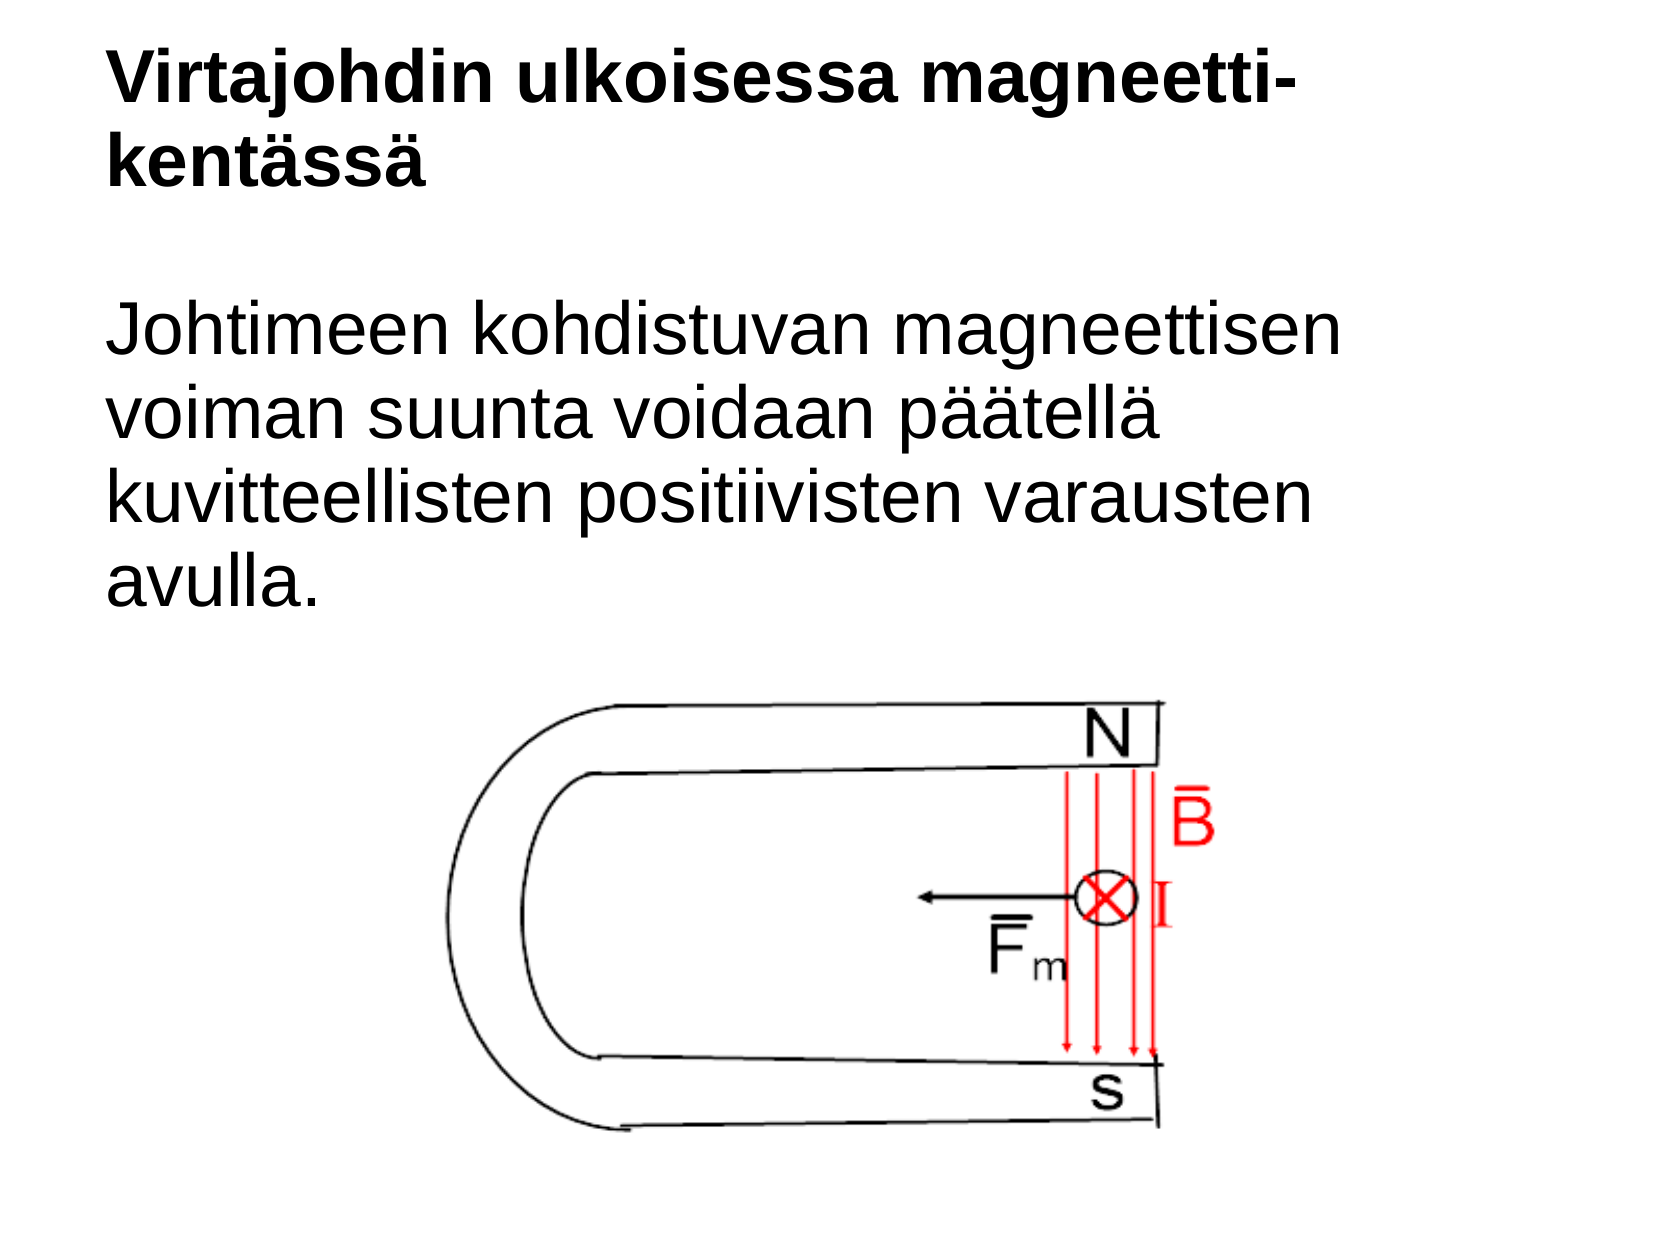

Virtajohdin ulkoisessa magneetti-kentässä
Johtimeen kohdistuvan magneettisen voiman suunta voidaan päätellä kuvitteellisten positiivisten varausten avulla.